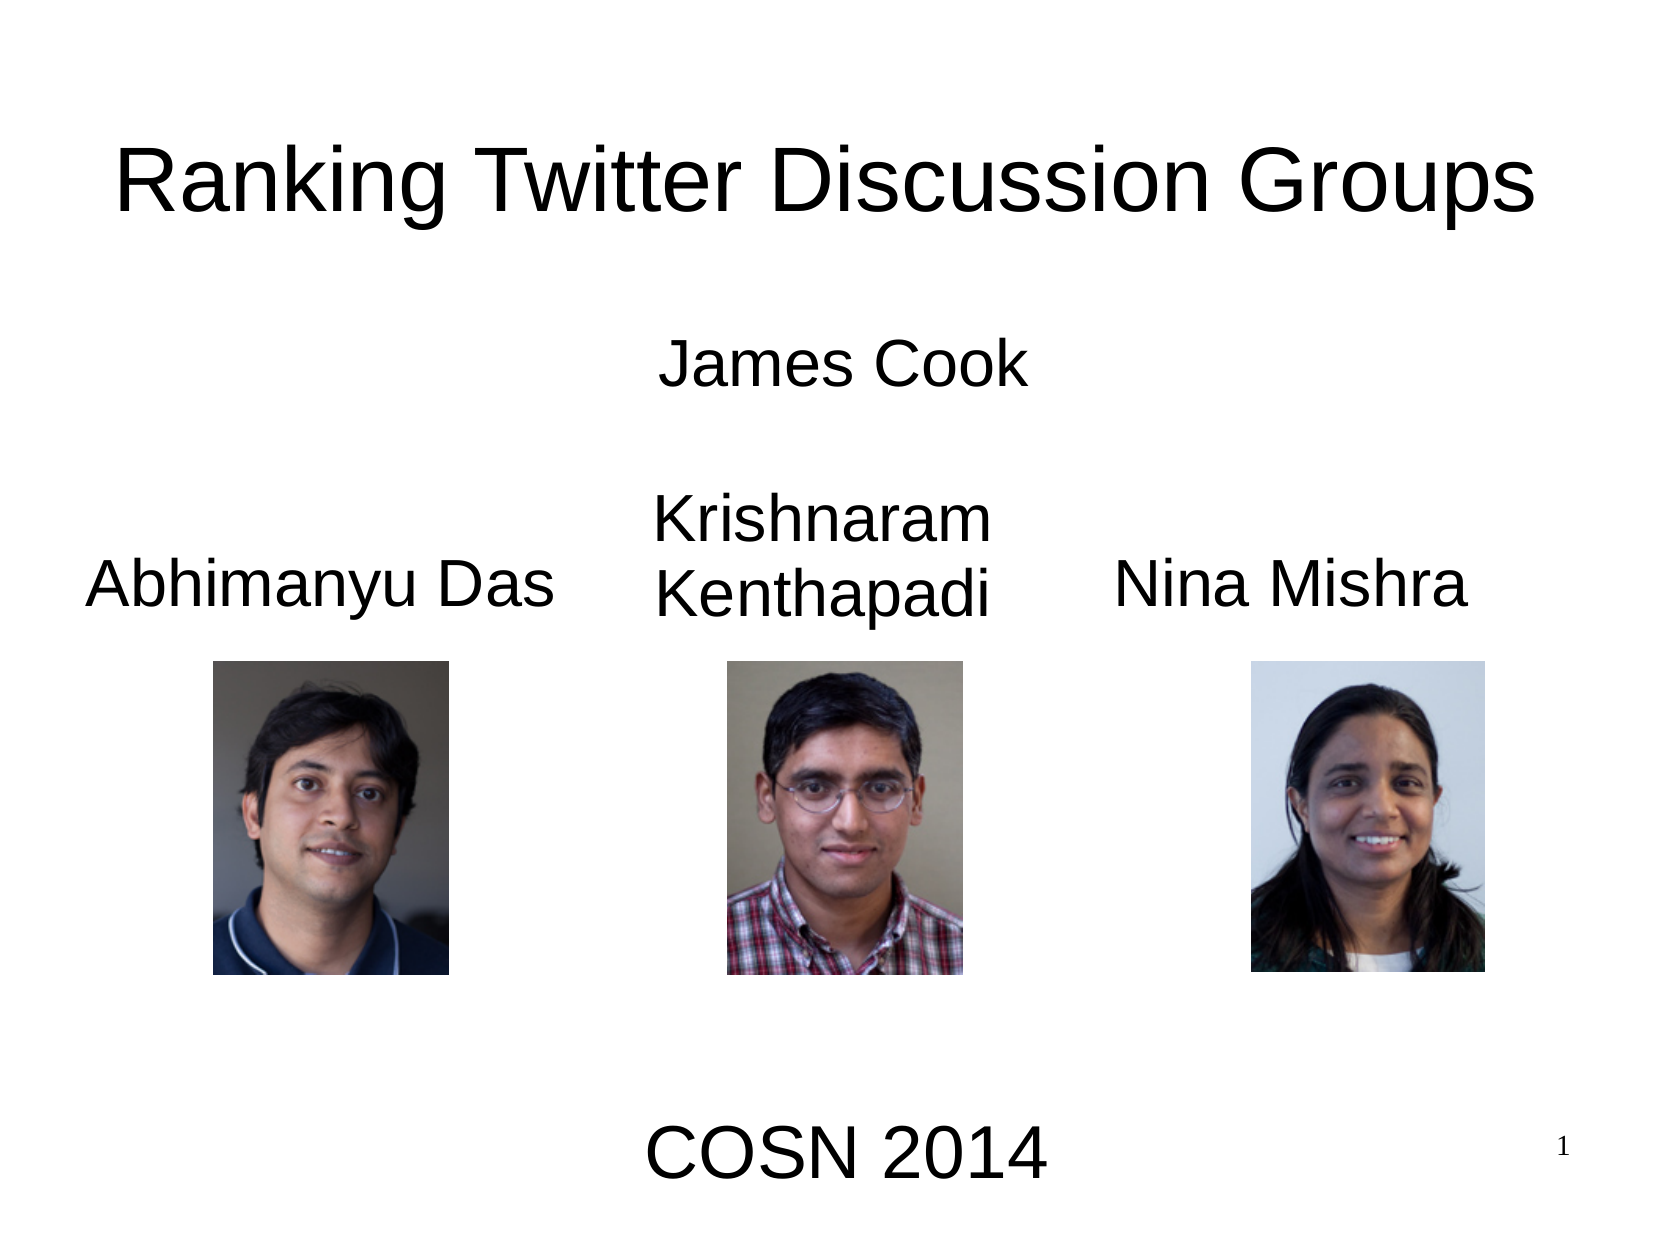

# Ranking Twitter Discussion Groups
James Cook
Krishnaram Kenthapadi
Abhimanyu Das
Nina Mishra
COSN 2014
1